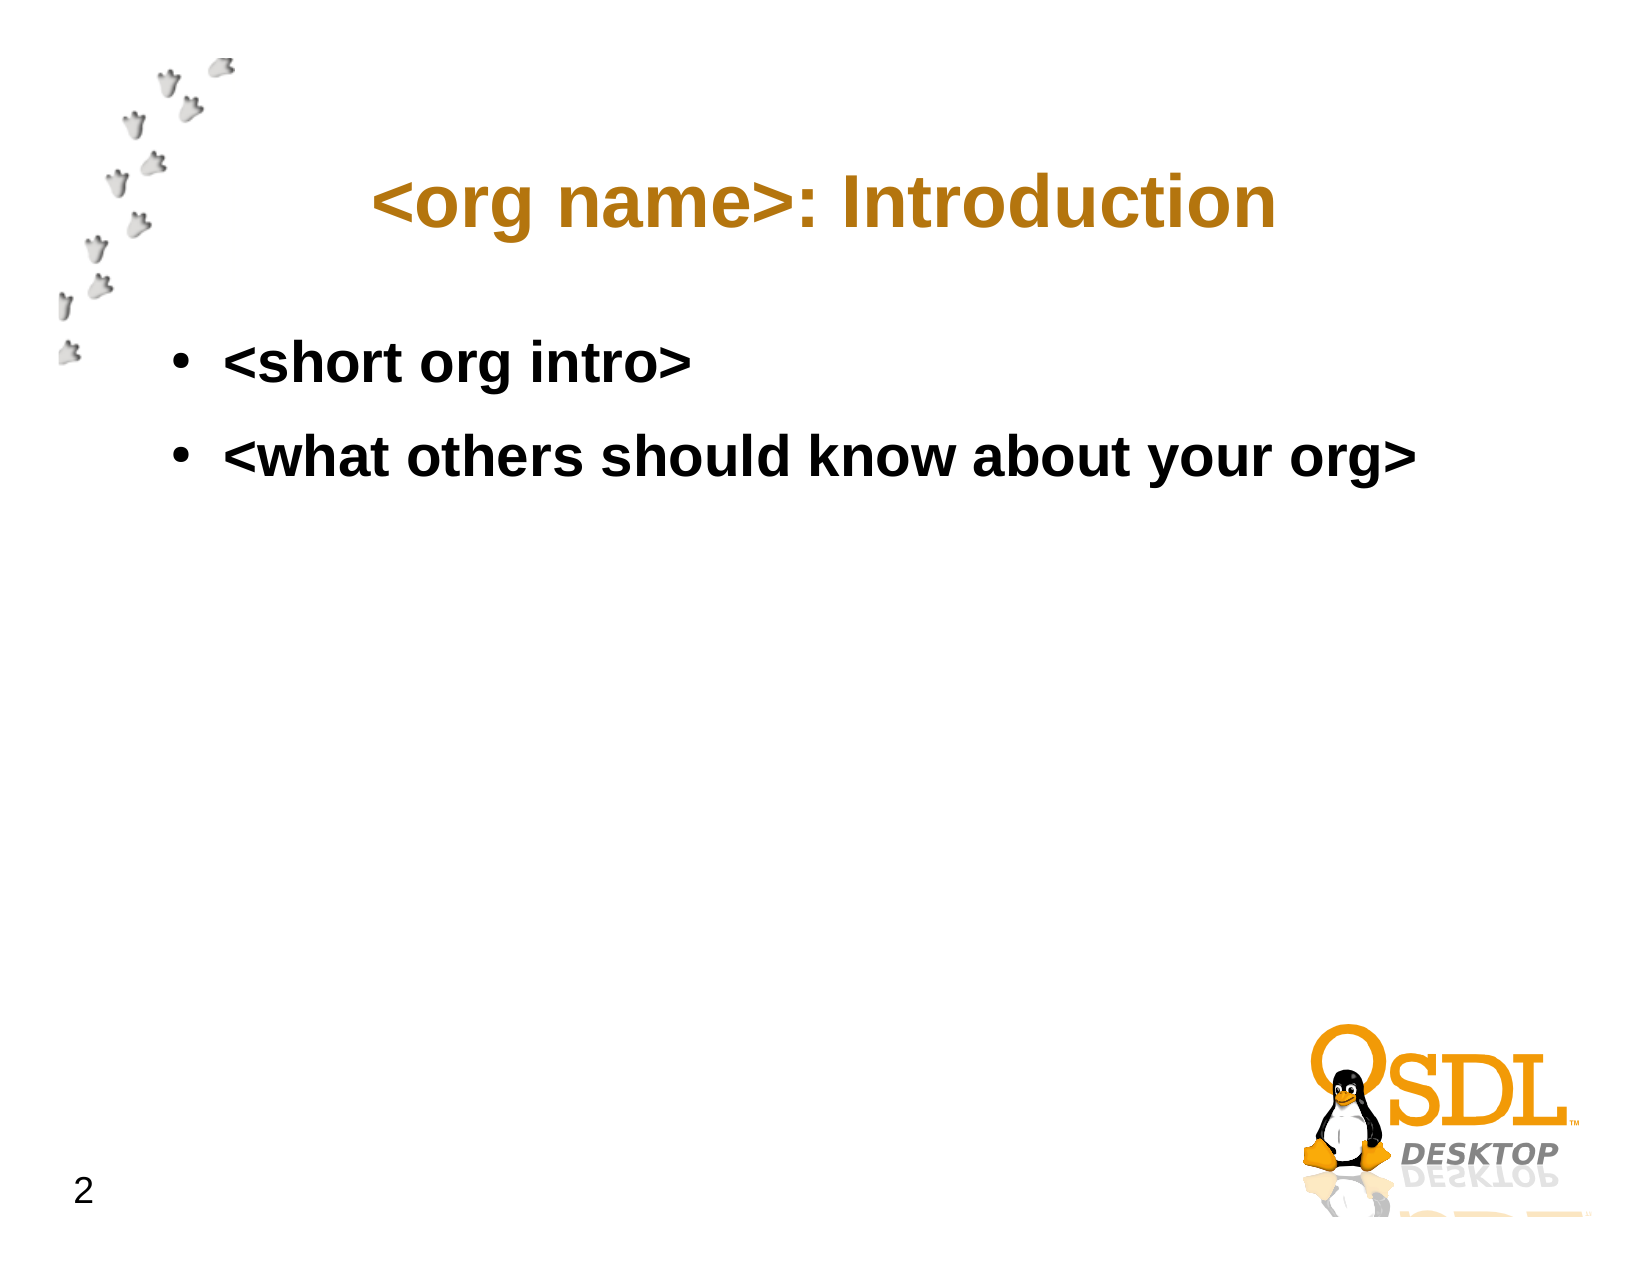

# <org name>: Introduction
<short org intro>
<what others should know about your org>